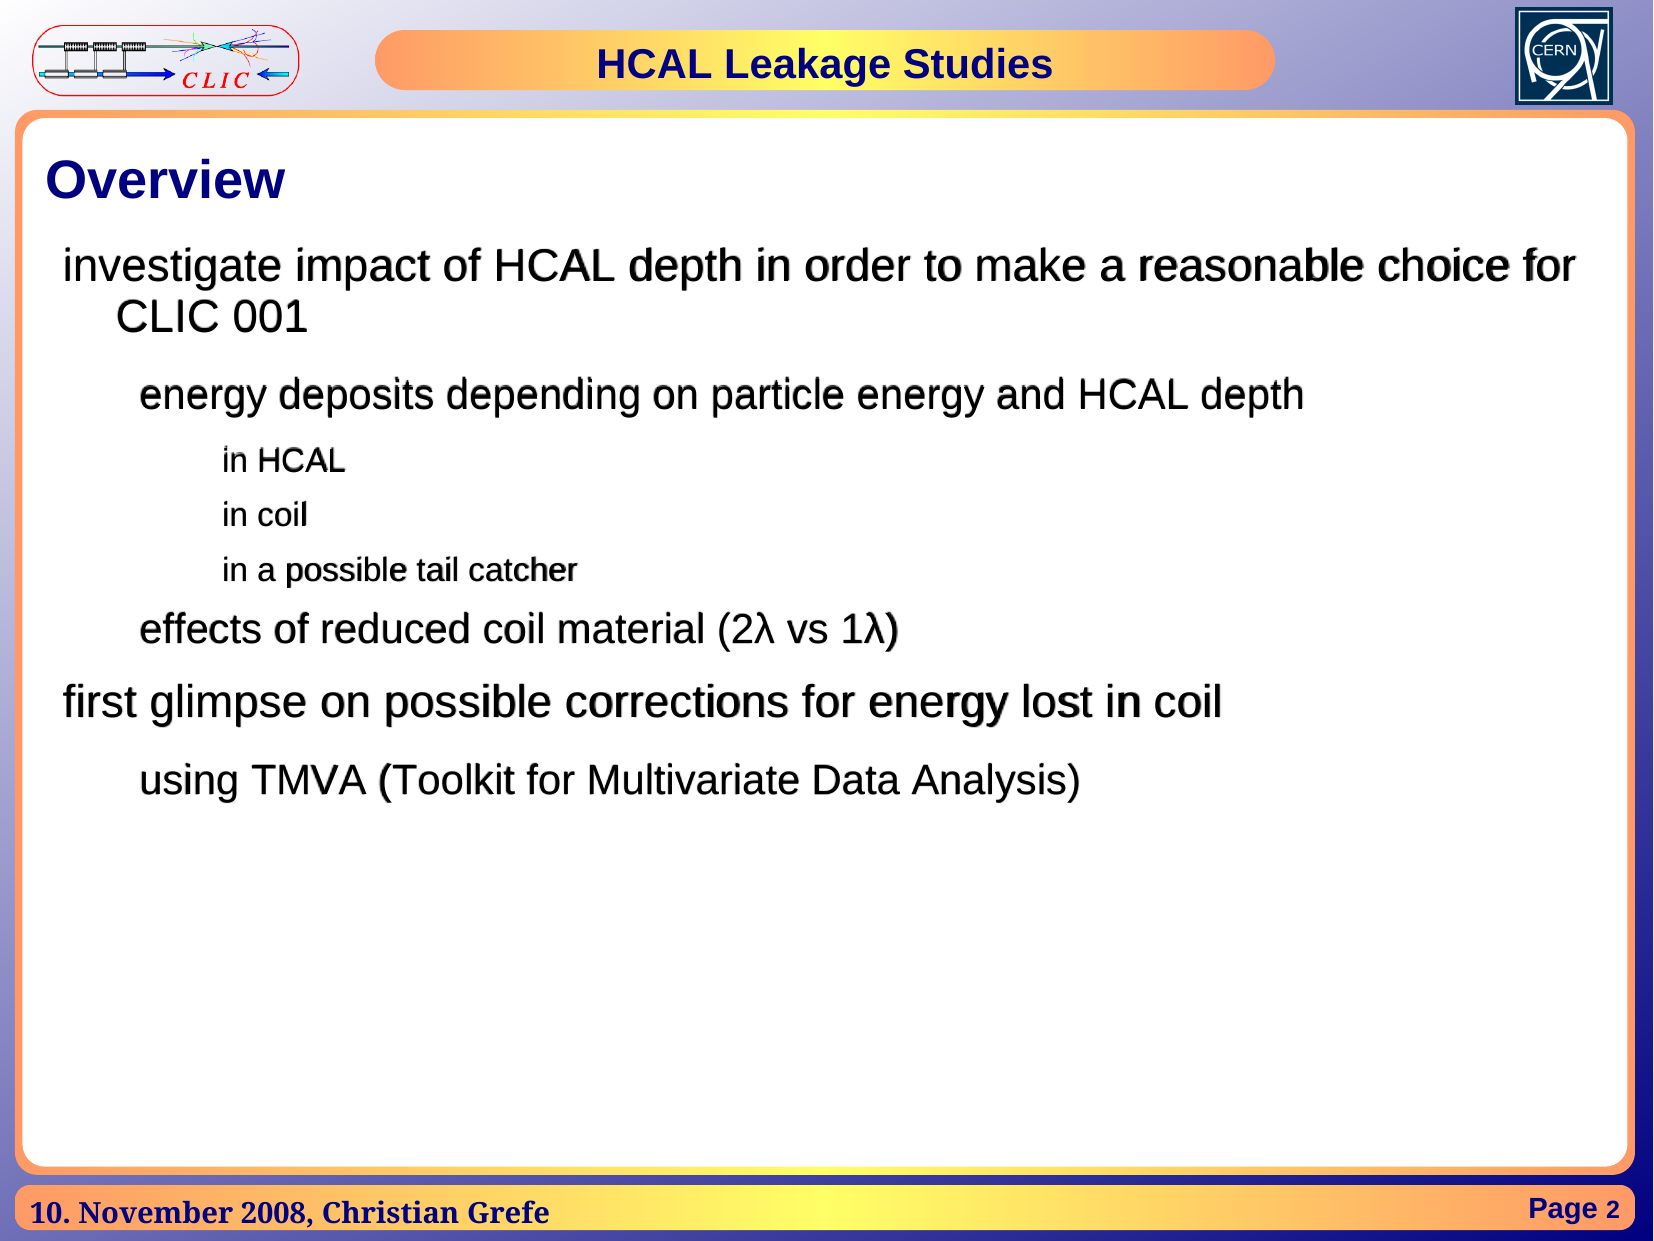

# Overview
investigate impact of HCAL depth in order to make a reasonable choice for CLIC 001
energy deposits depending on particle energy and HCAL depth
in HCAL
in coil
in a possible tail catcher
effects of reduced coil material (2λ vs 1λ)
first glimpse on possible corrections for energy lost in coil
using TMVA (Toolkit for Multivariate Data Analysis)